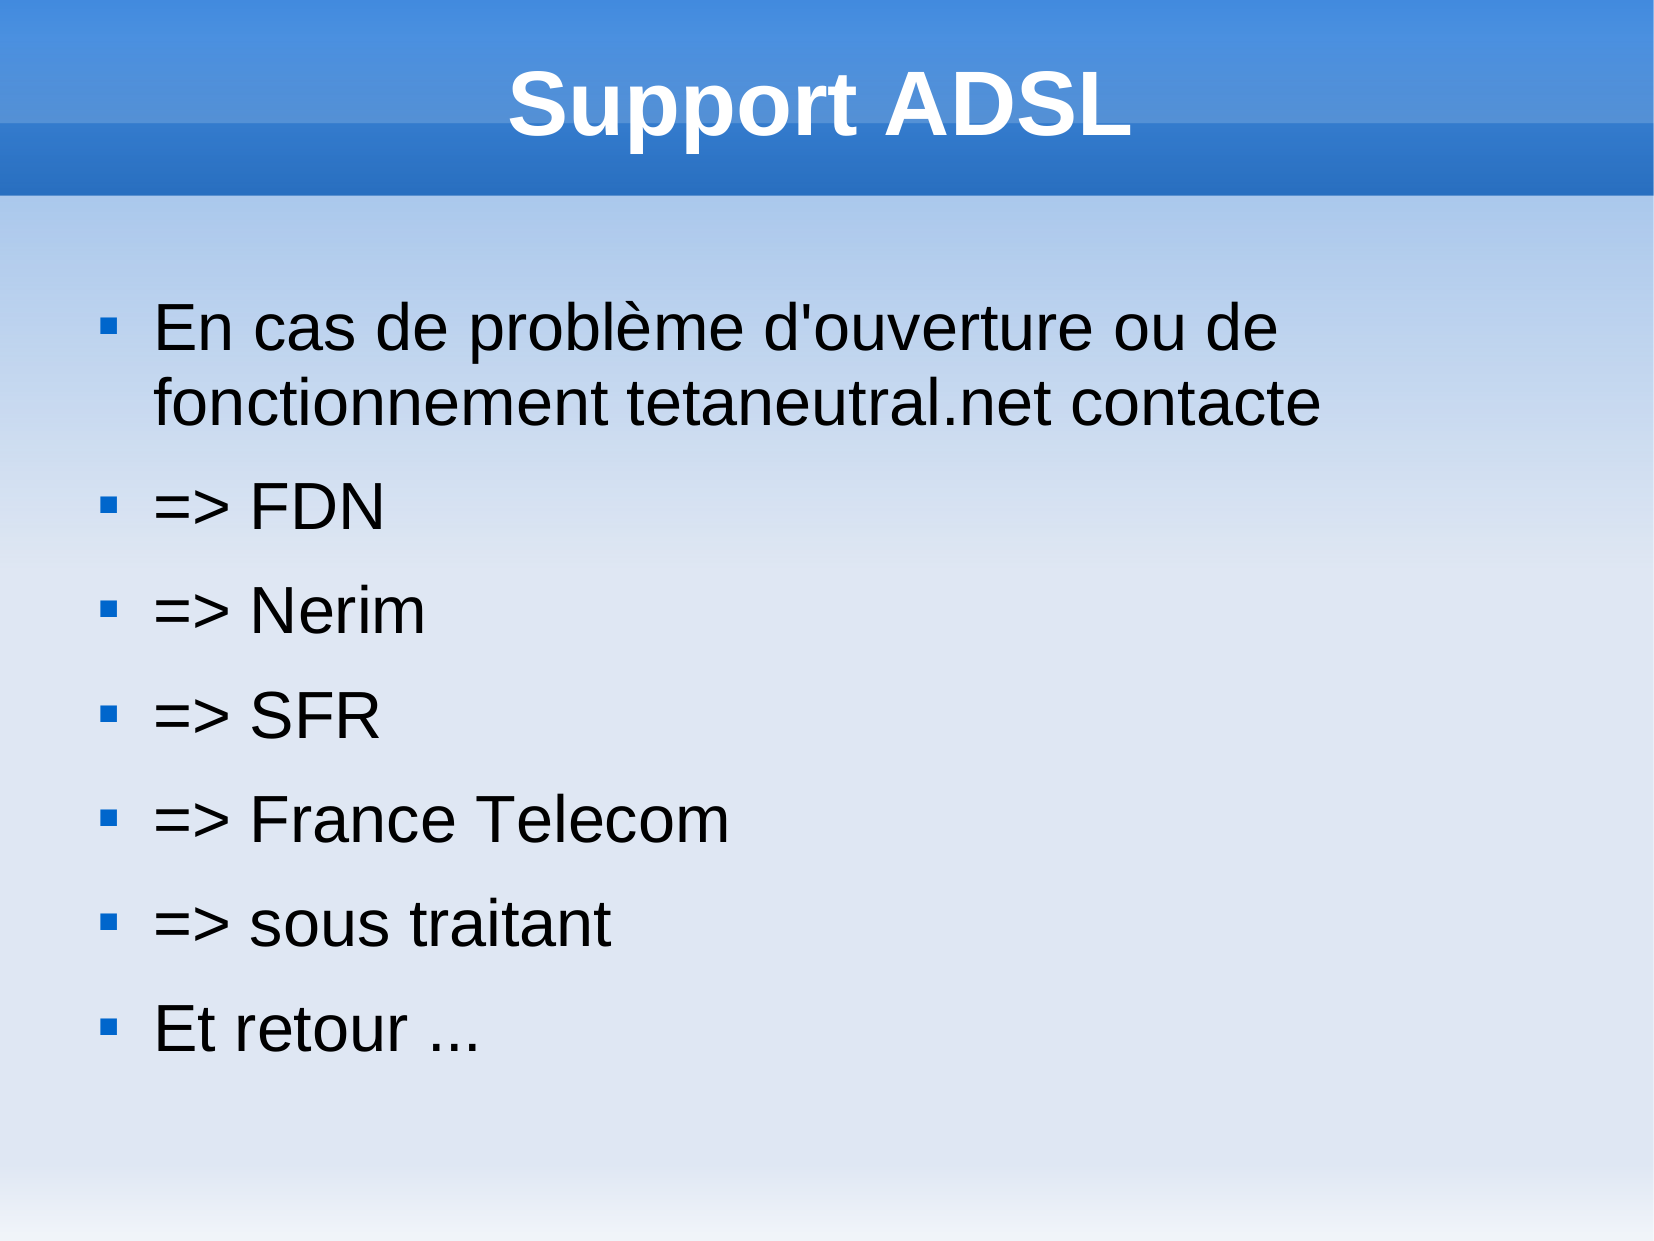

# Support ADSL
En cas de problème d'ouverture ou de fonctionnement tetaneutral.net contacte
=> FDN
=> Nerim
=> SFR
=> France Telecom
=> sous traitant
Et retour ...